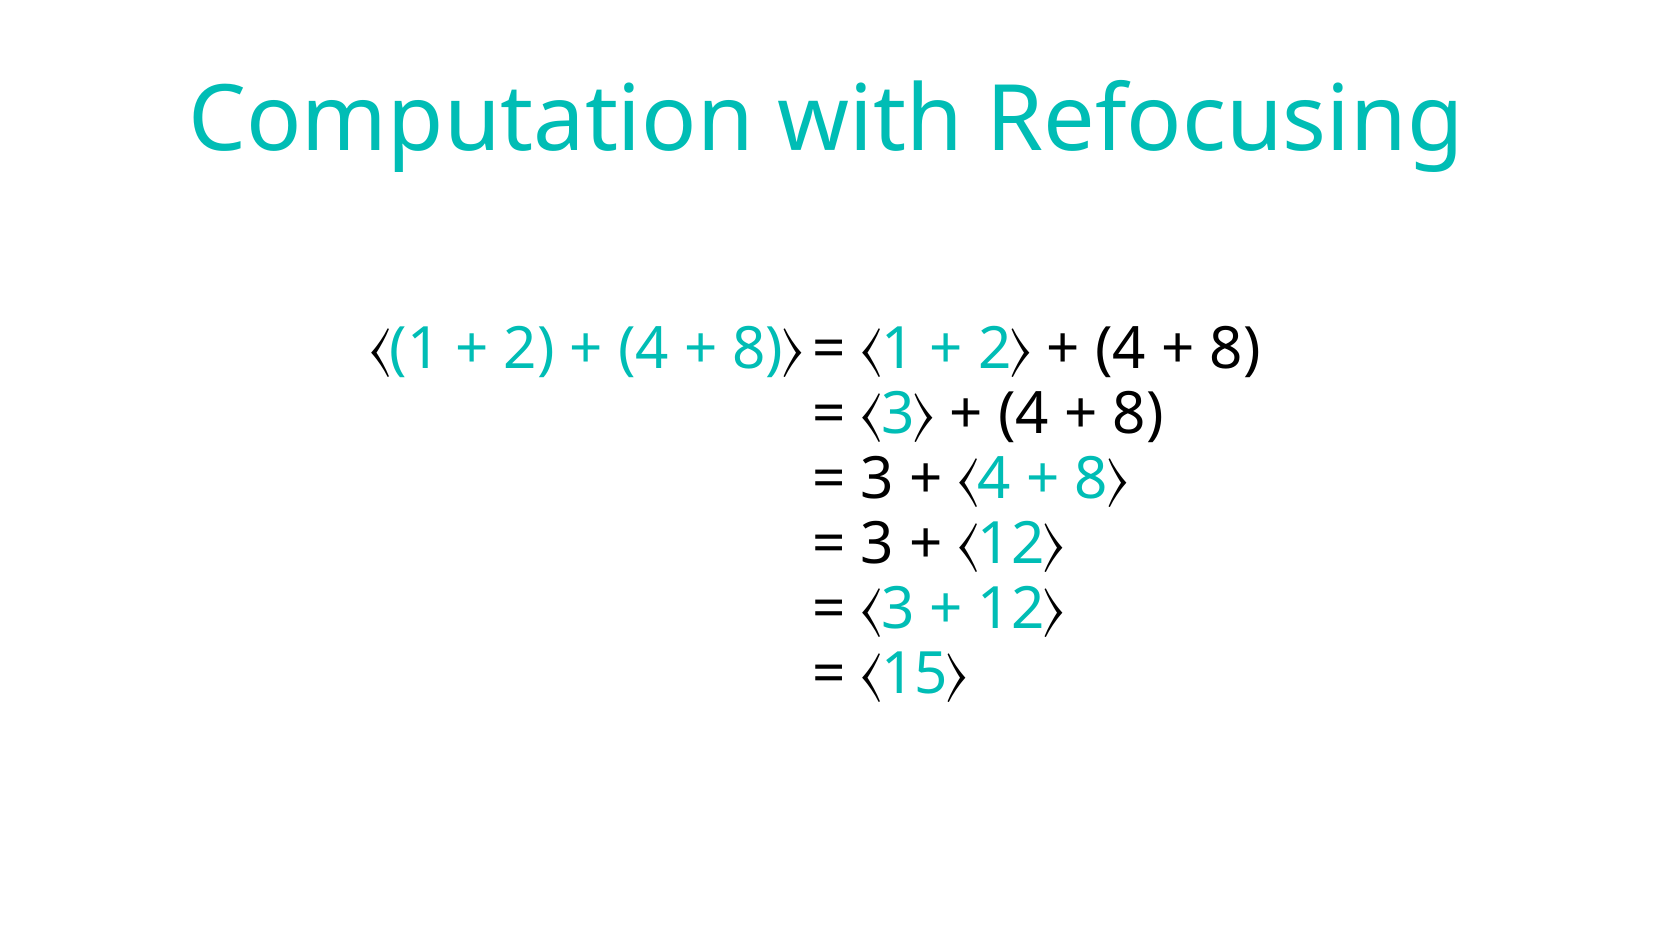

# Computation with Refocusing
〈(1 + 2) + (4 + 8)〉
= 〈1 + 2〉 + (4 + 8)
= 〈3〉 + (4 + 8)
= 3 + 〈4 + 8〉
= 3 + 〈12〉
= 〈3 + 12〉
= 〈15〉